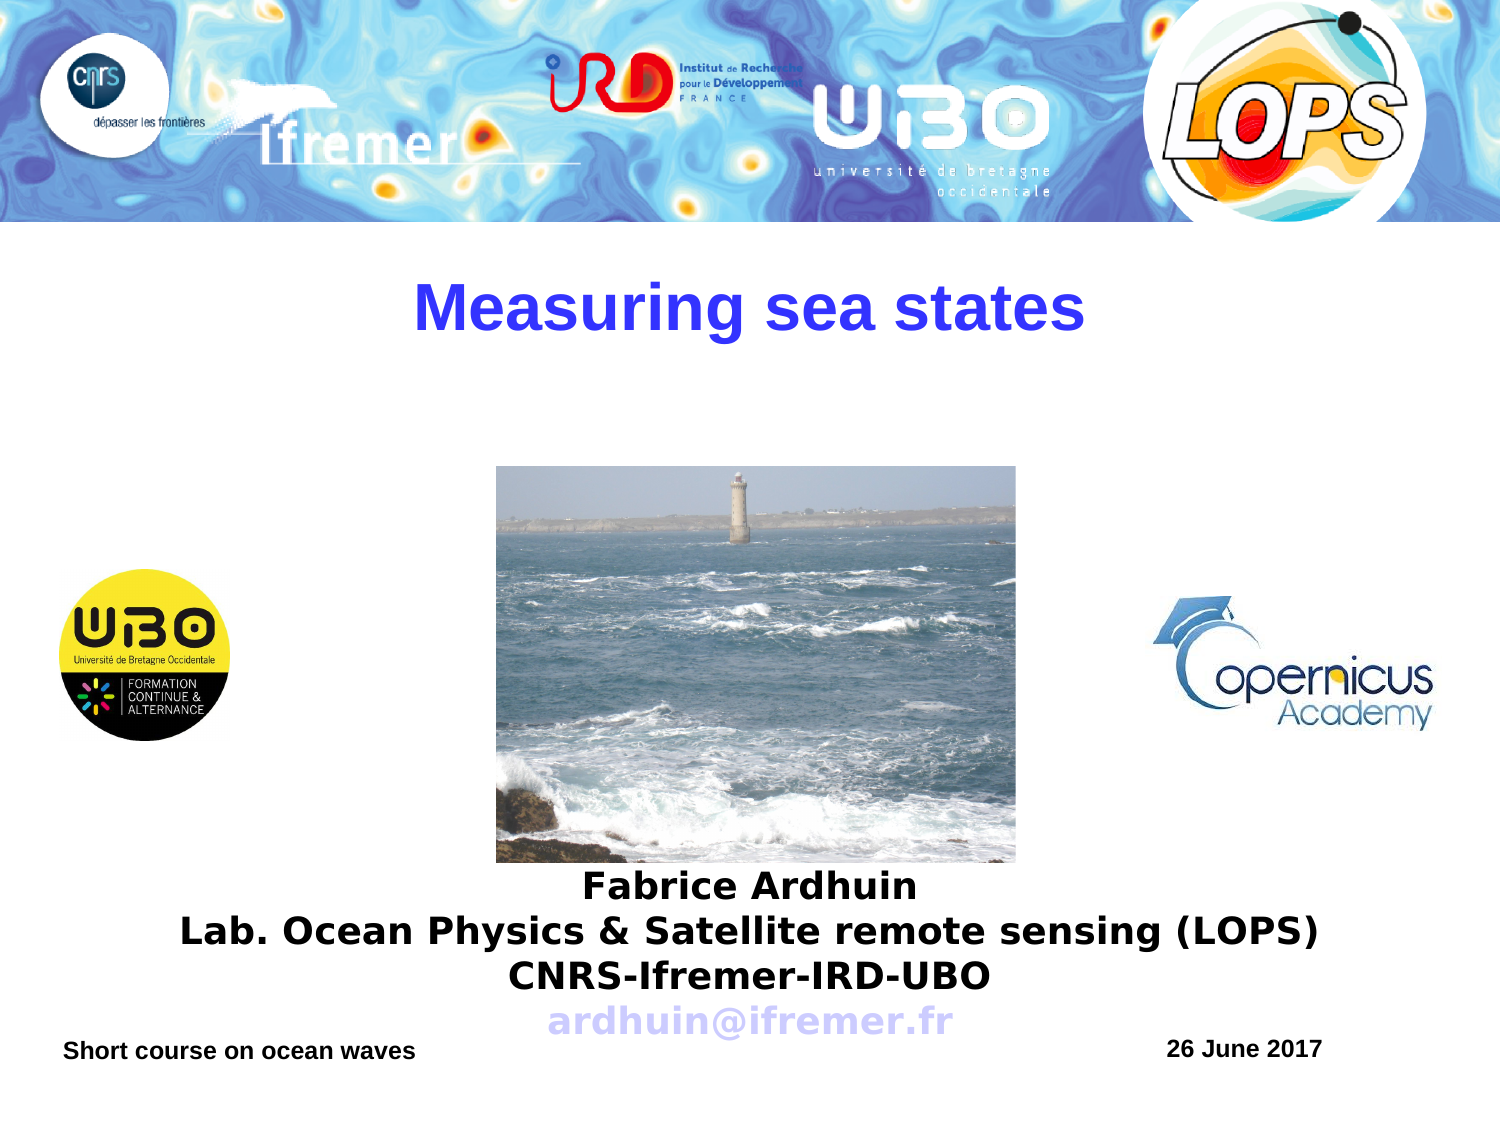

Measuring sea states
Fabrice Ardhuin
Lab. Ocean Physics & Satellite remote sensing (LOPS)
CNRS-Ifremer-IRD-UBO
ardhuin@ifremer.fr